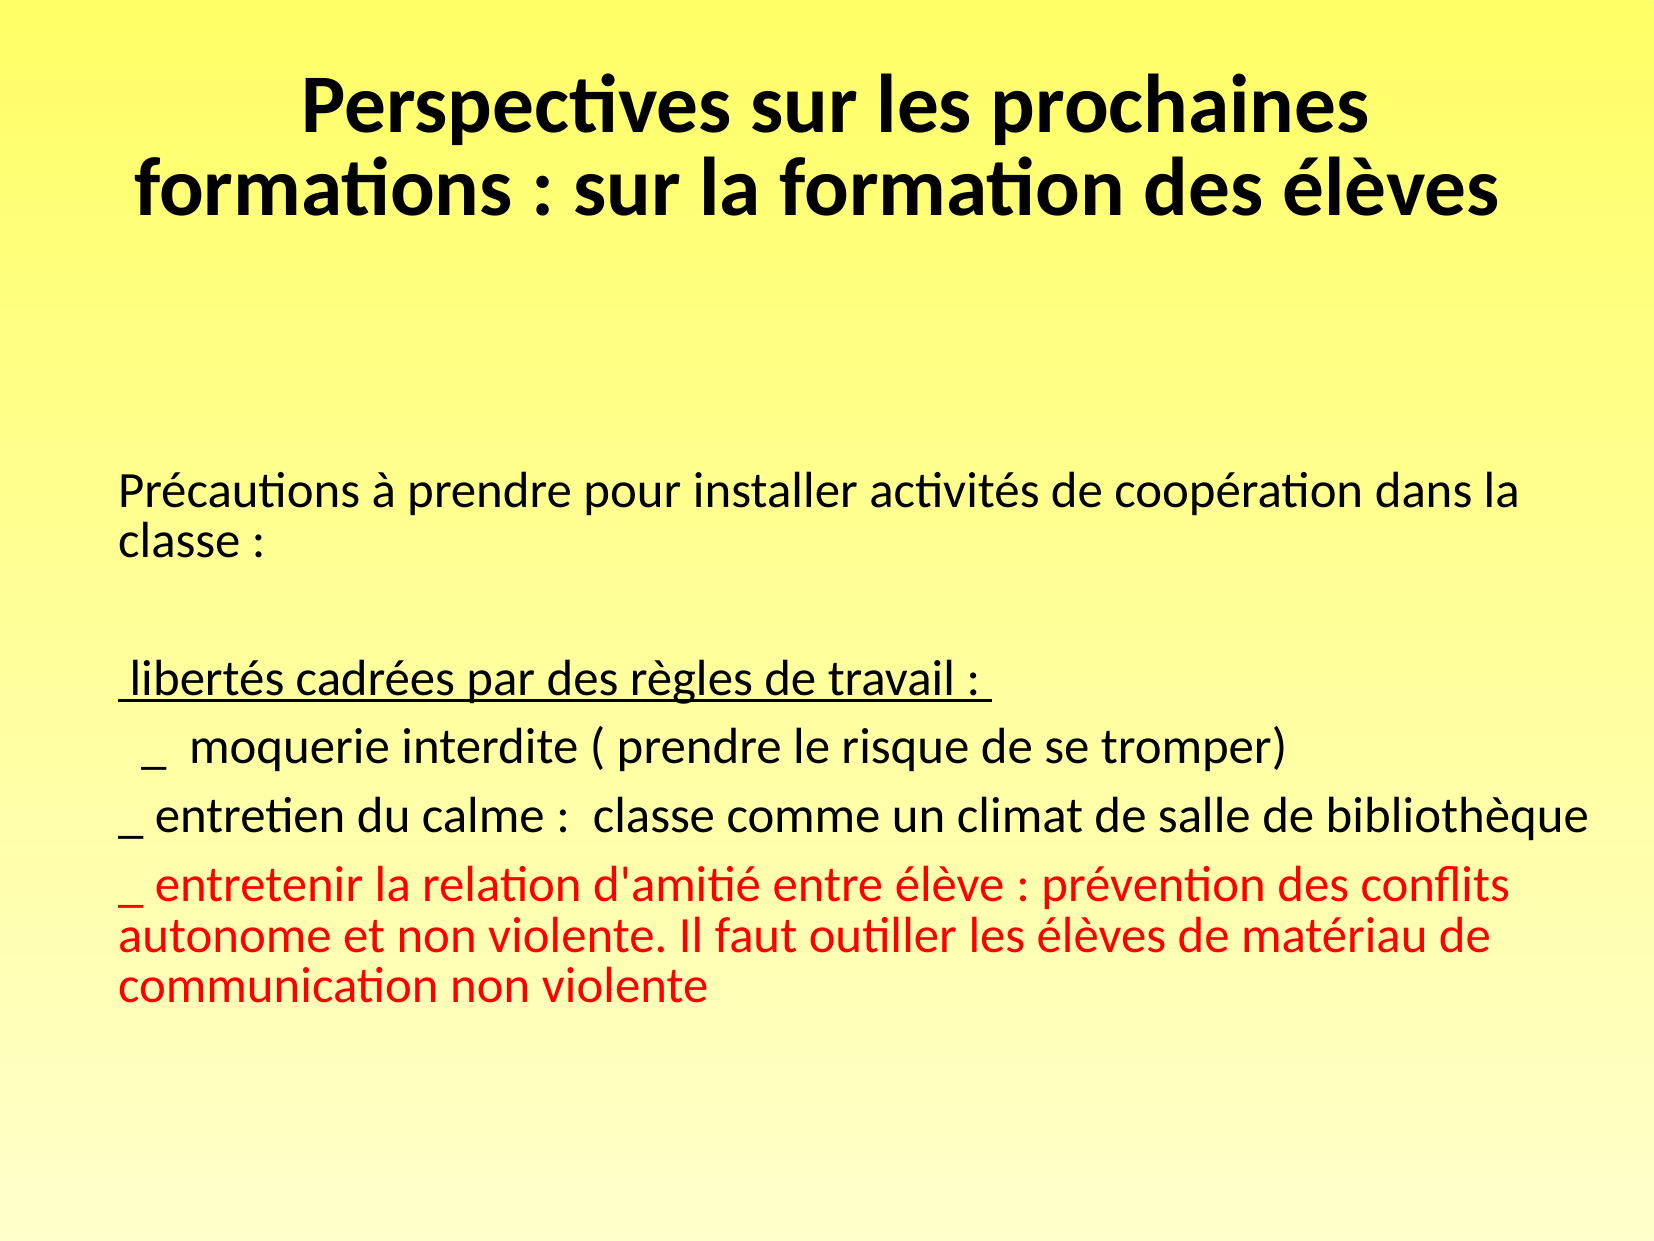

# Perspectives sur les prochaines formations : sur la formation des élèves
Précautions à prendre pour installer activités de coopération dans la classe :
 libertés cadrées par des règles de travail :
 _ moquerie interdite ( prendre le risque de se tromper)
_ entretien du calme : classe comme un climat de salle de bibliothèque
_ entretenir la relation d'amitié entre élève : prévention des conflits autonome et non violente. Il faut outiller les élèves de matériau de communication non violente